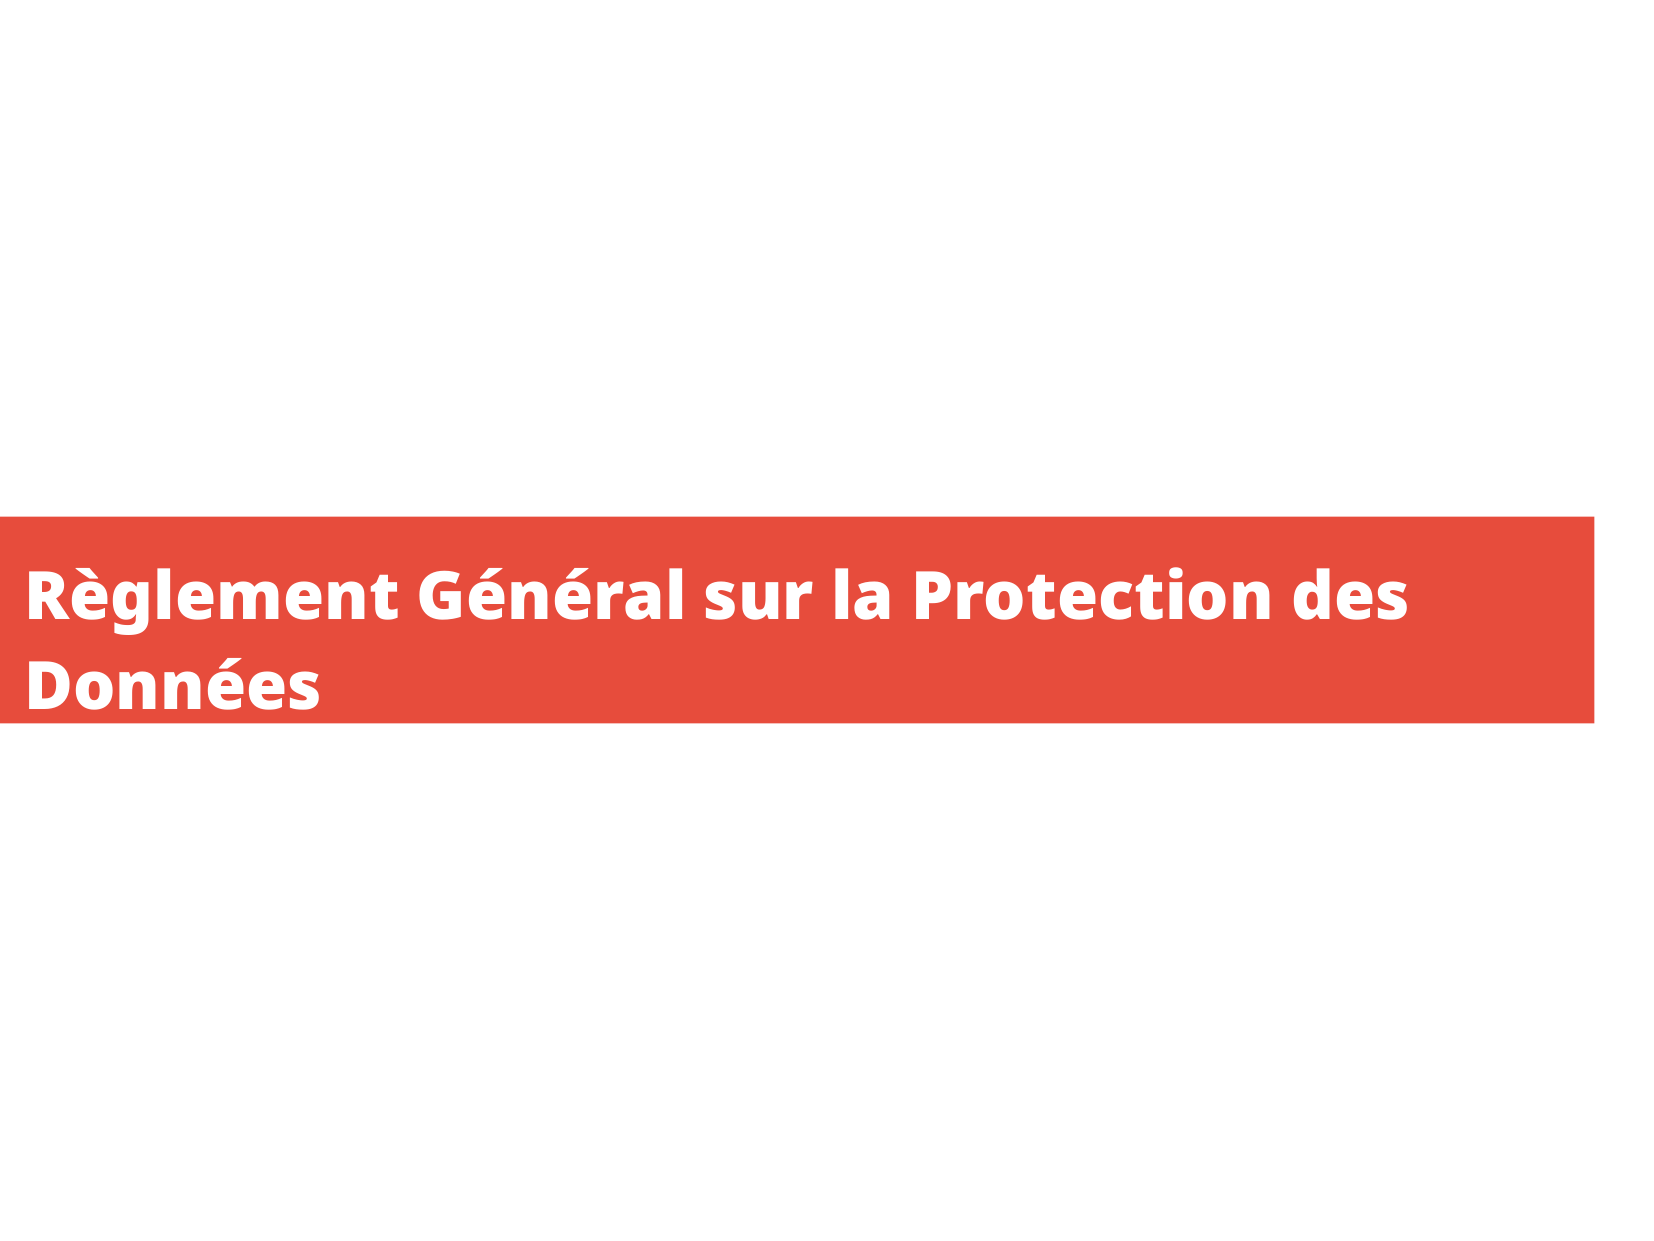

# Règlement Général sur la Protection des Données